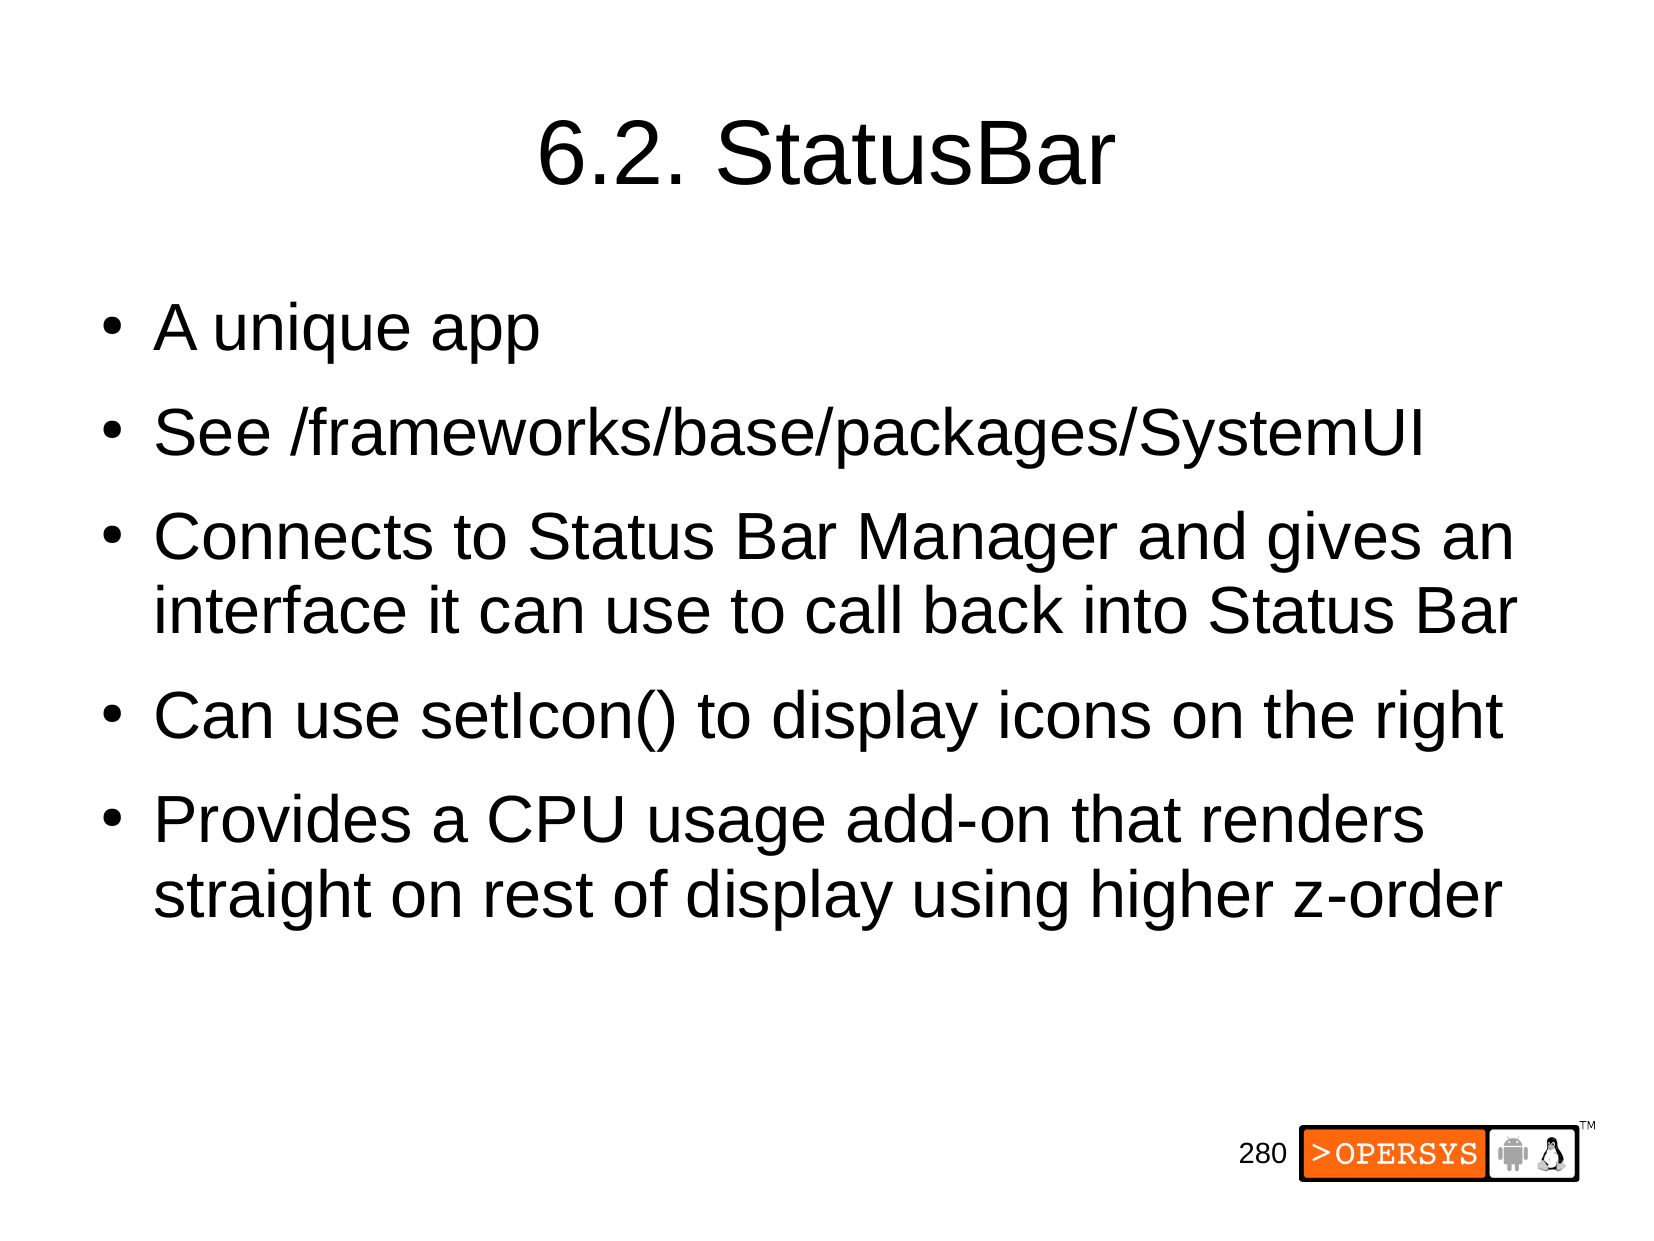

# 6.2. StatusBar
A unique app
See /frameworks/base/packages/SystemUI
Connects to Status Bar Manager and gives an interface it can use to call back into Status Bar
Can use setIcon() to display icons on the right
Provides a CPU usage add-on that renders straight on rest of display using higher z-order